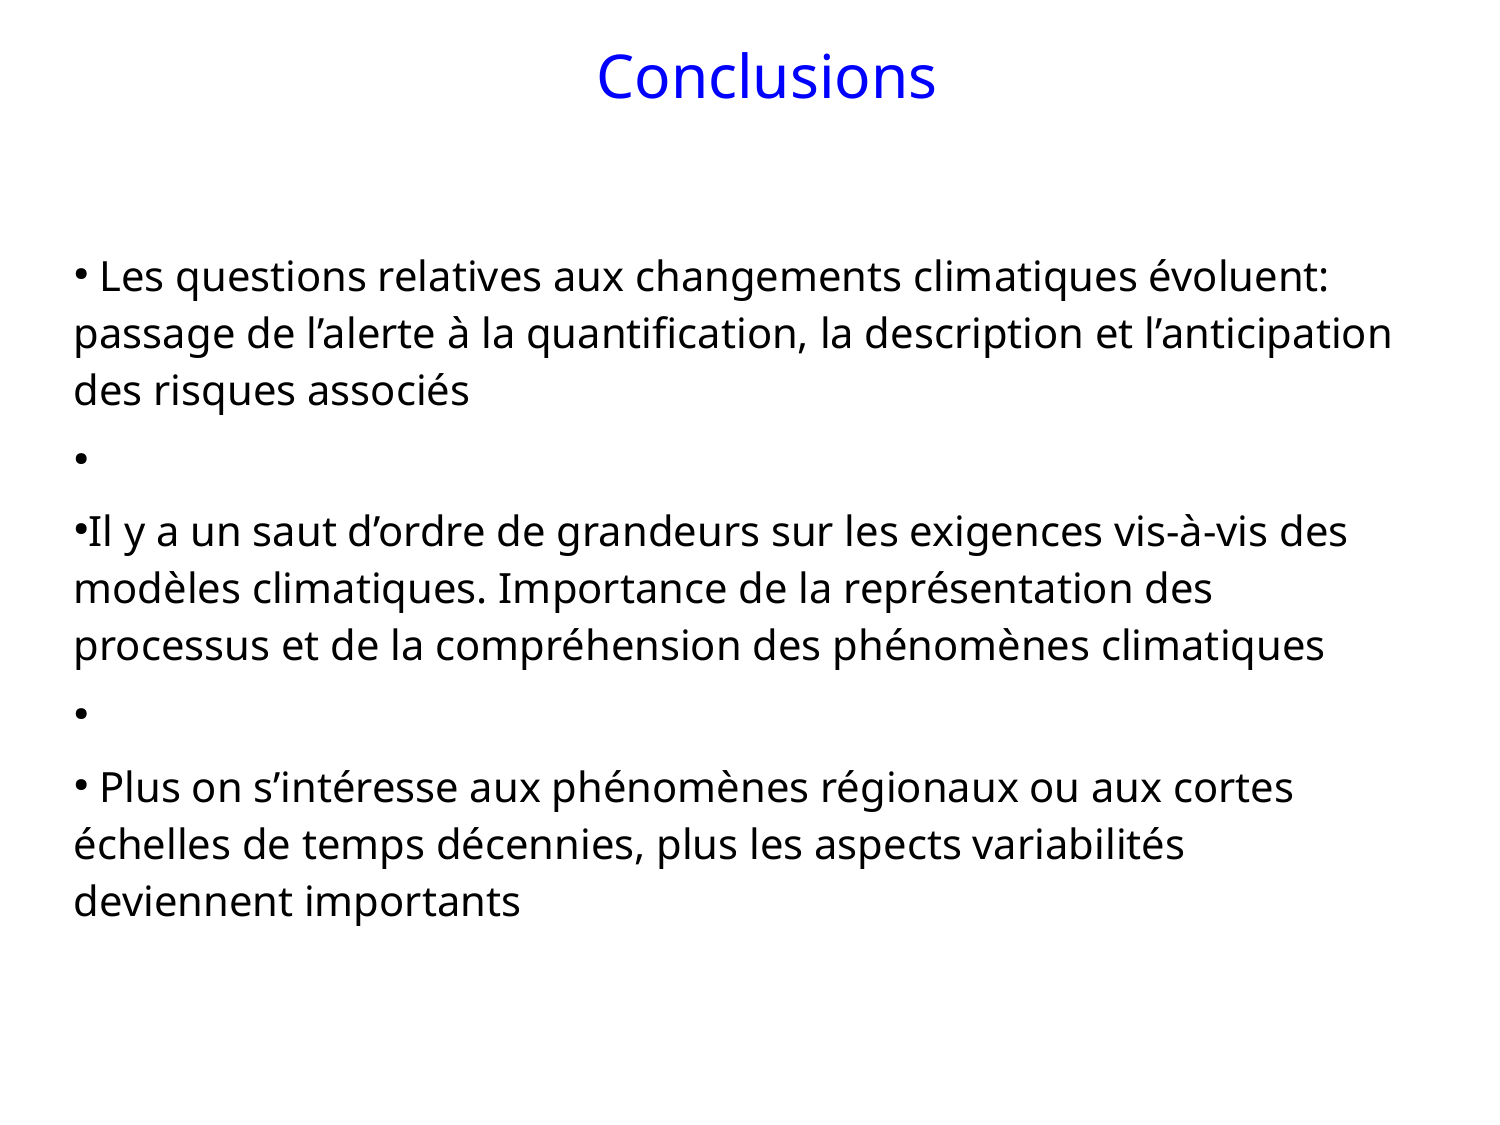

Conclusions
 Les questions relatives aux changements climatiques évoluent: passage de l’alerte à la quantification, la description et l’anticipation des risques associés
Il y a un saut d’ordre de grandeurs sur les exigences vis-à-vis des modèles climatiques. Importance de la représentation des processus et de la compréhension des phénomènes climatiques
 Plus on s’intéresse aux phénomènes régionaux ou aux cortes échelles de temps décennies, plus les aspects variabilités deviennent importants